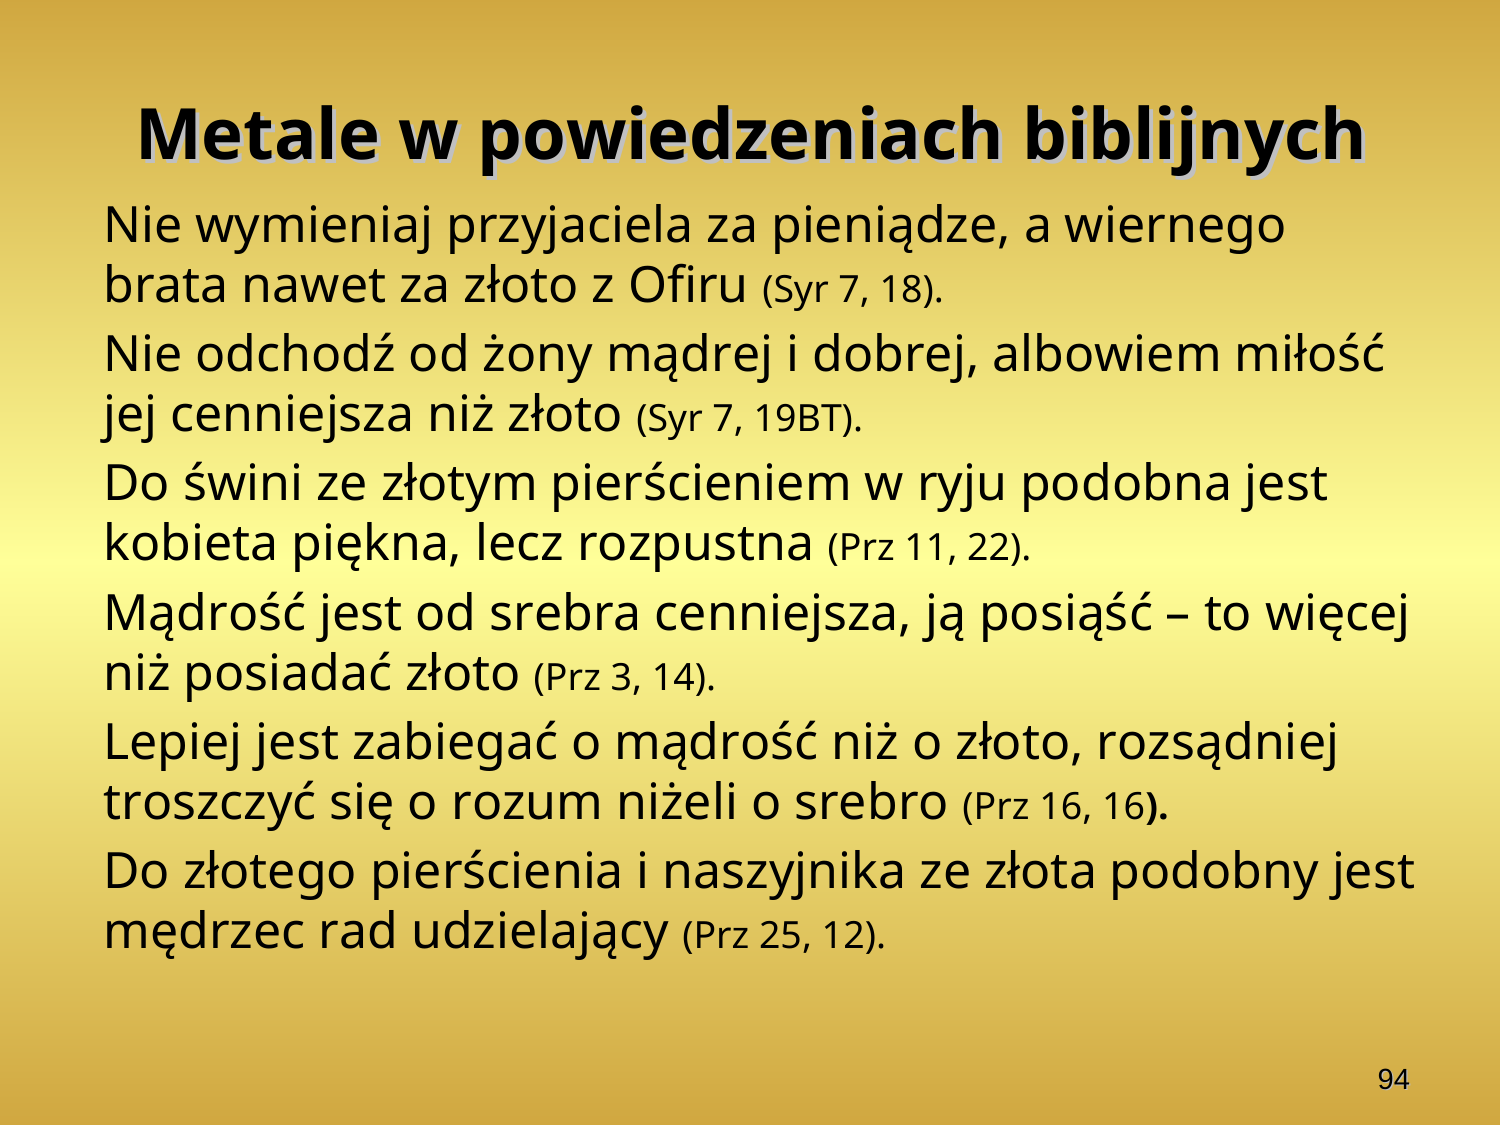

# Metale w powiedzeniach biblijnych
Nie wymieniaj przyjaciela za pieniądze, a wiernego brata nawet za złoto z Ofiru (Syr 7, 18).
Nie odchodź od żony mądrej i dobrej, albowiem miłość jej cenniejsza niż złoto (Syr 7, 19BT).
Do świni ze złotym pierścieniem w ryju podobna jest kobieta piękna, lecz roz­pustna (Prz 11, 22).
Mądrość jest od srebra cenniejsza, ją posiąść – to więcej niż posiadać złoto (Prz 3, 14).
Lepiej jest zabiegać o mądrość niż o złoto, rozsądniej troszczyć się o rozum niżeli o srebro (Prz 16, 16).
Do złotego pierścienia i naszyjnika ze złota podobny jest mędrzec rad udzie­lający (Prz 25, 12).